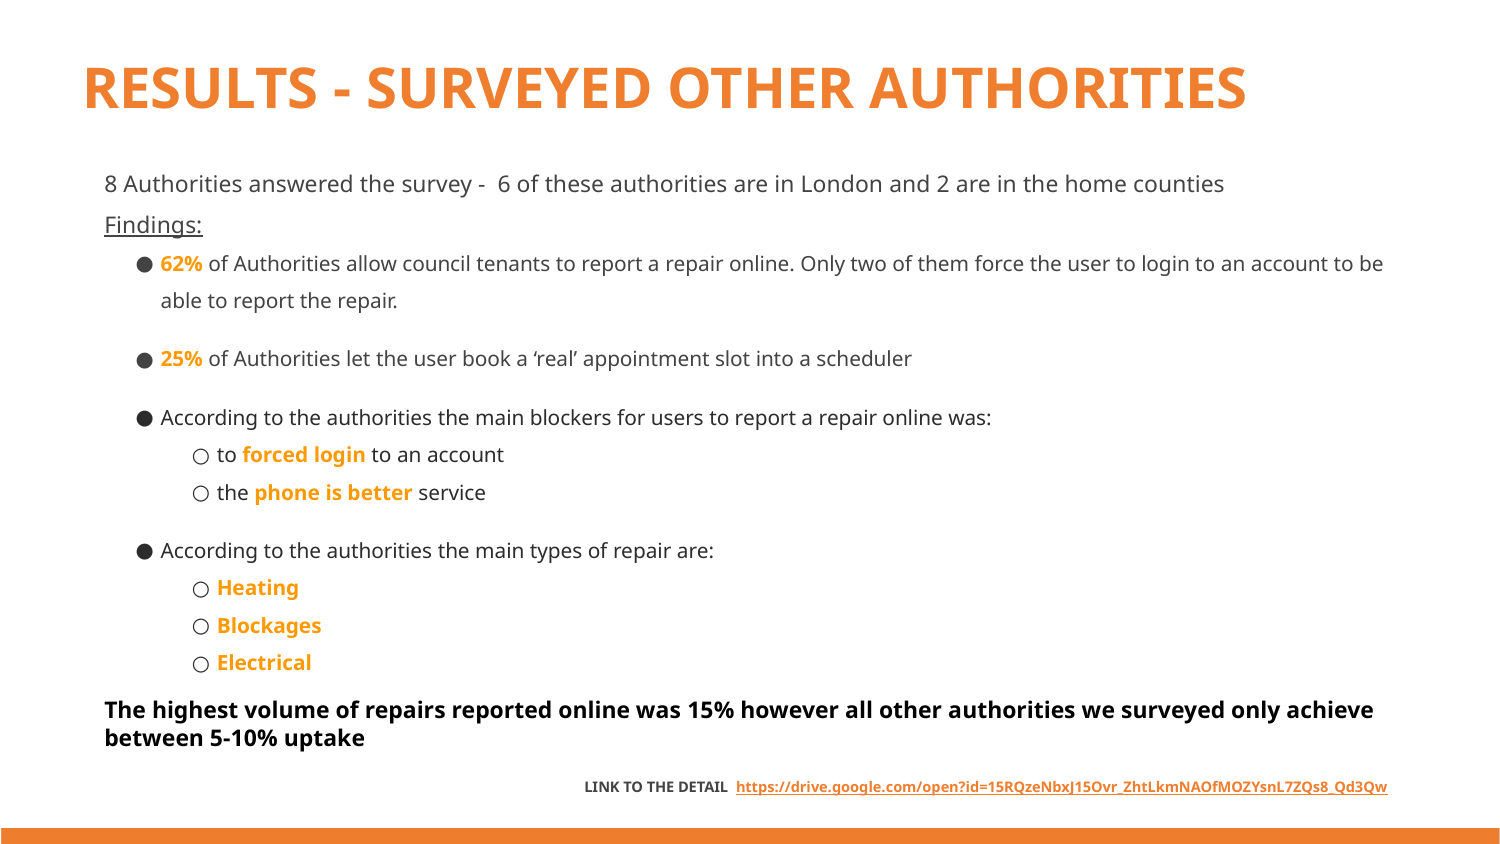

RESULTS - SURVEYED OTHER AUTHORITIES
8 Authorities answered the survey - 6 of these authorities are in London and 2 are in the home counties
Findings:
62% of Authorities allow council tenants to report a repair online. Only two of them force the user to login to an account to be able to report the repair.
25% of Authorities let the user book a ‘real’ appointment slot into a scheduler
According to the authorities the main blockers for users to report a repair online was:
to forced login to an account
the phone is better service
According to the authorities the main types of repair are:
Heating
Blockages
Electrical
The highest volume of repairs reported online was 15% however all other authorities we surveyed only achieve between 5-10% uptake
LINK TO THE DETAIL https://drive.google.com/open?id=15RQzeNbxJ15Ovr_ZhtLkmNAOfMOZYsnL7ZQs8_Qd3Qw